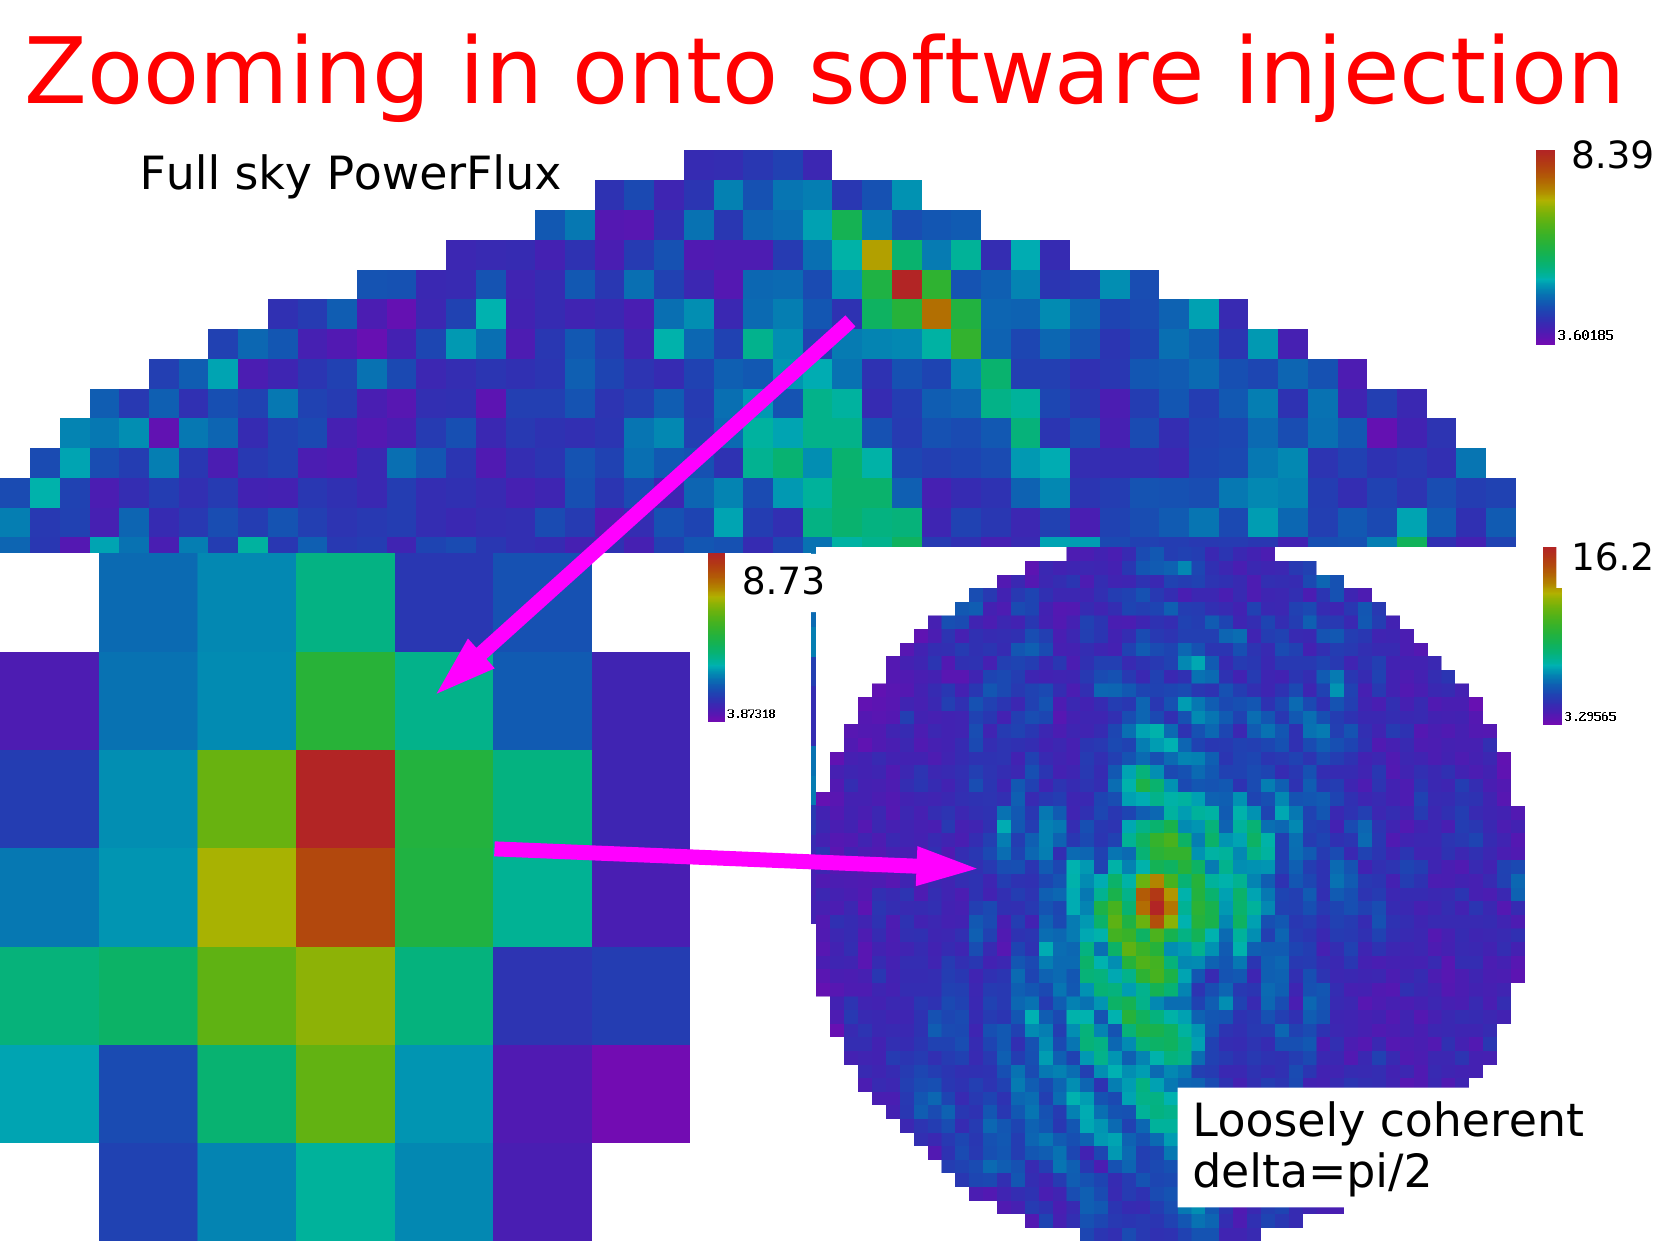

# Zooming in onto software injection
8.39
Full sky PowerFlux
16.2
8.73
Loosely coherent
delta=pi/2